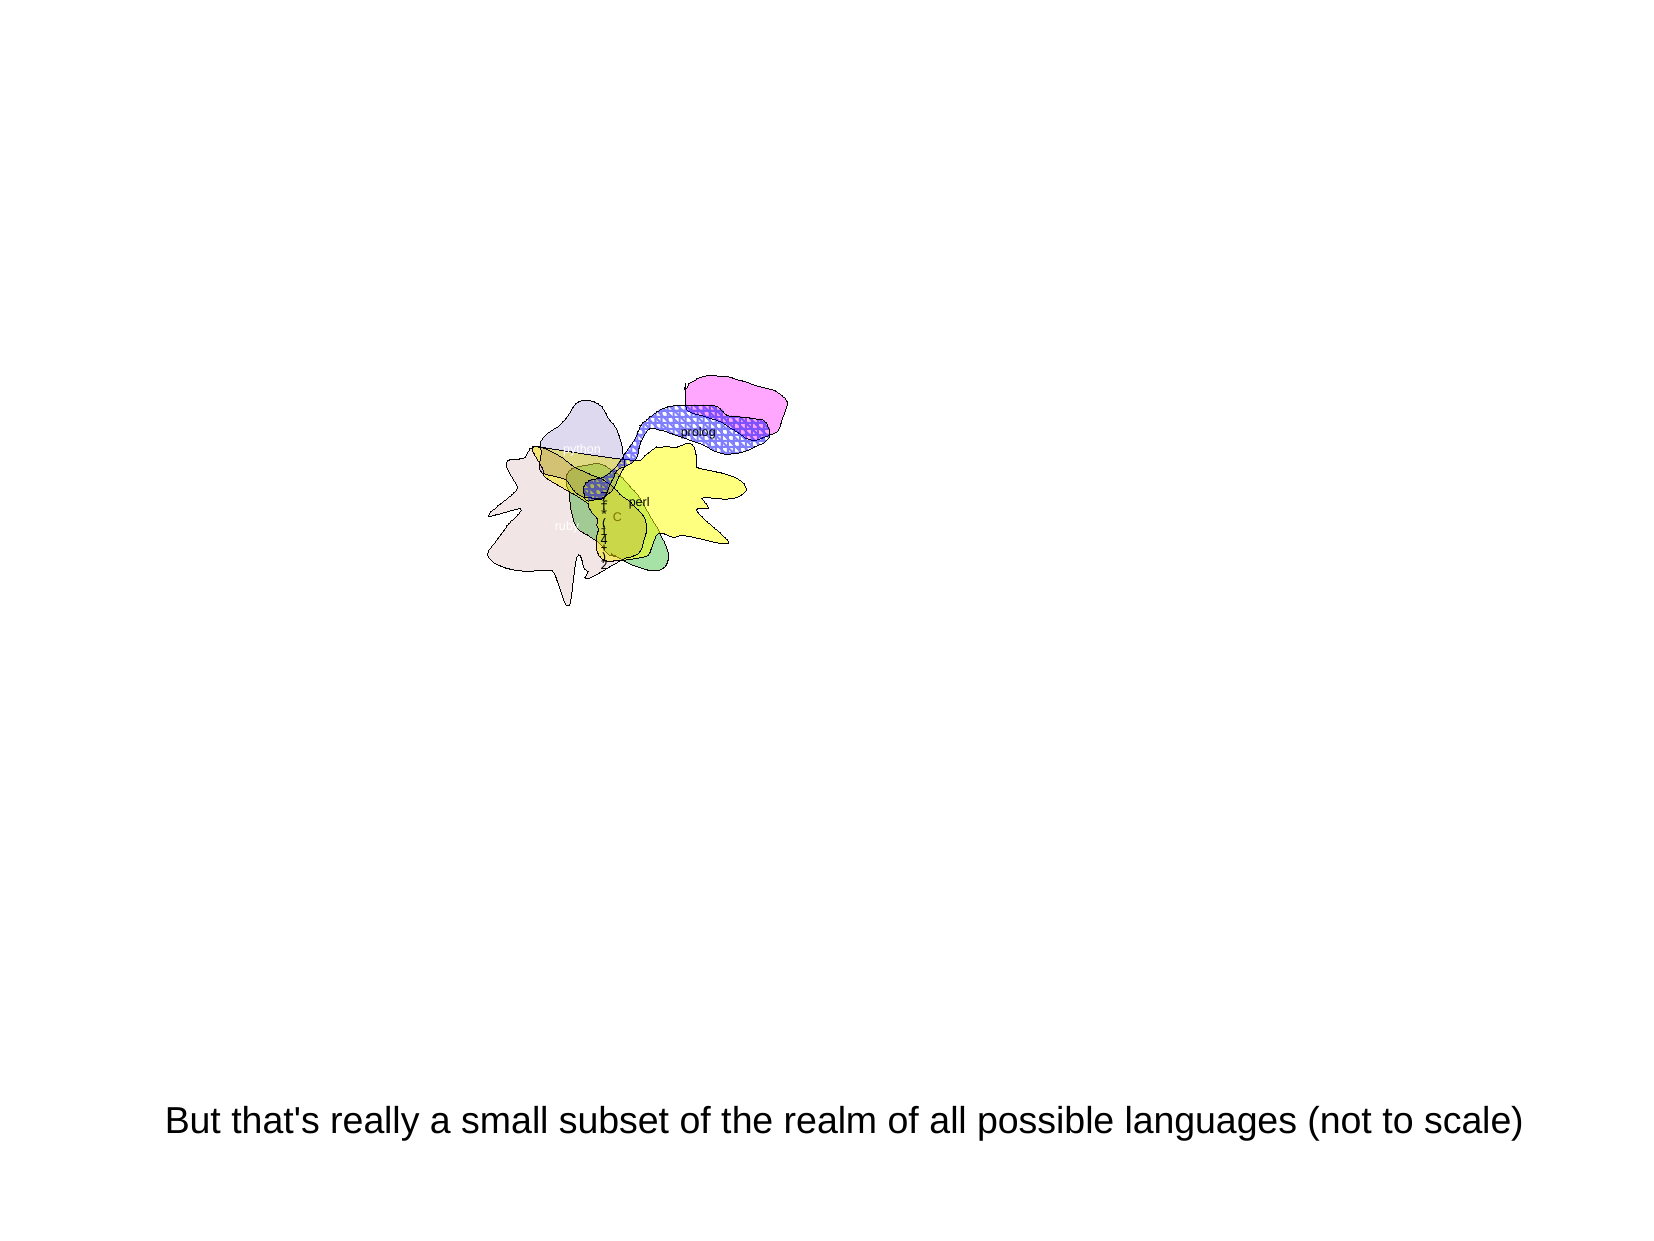

python
prolog
perl
ruby
C
7*i+2
f(4)
But that's really a small subset of the realm of all possible languages (not to scale)